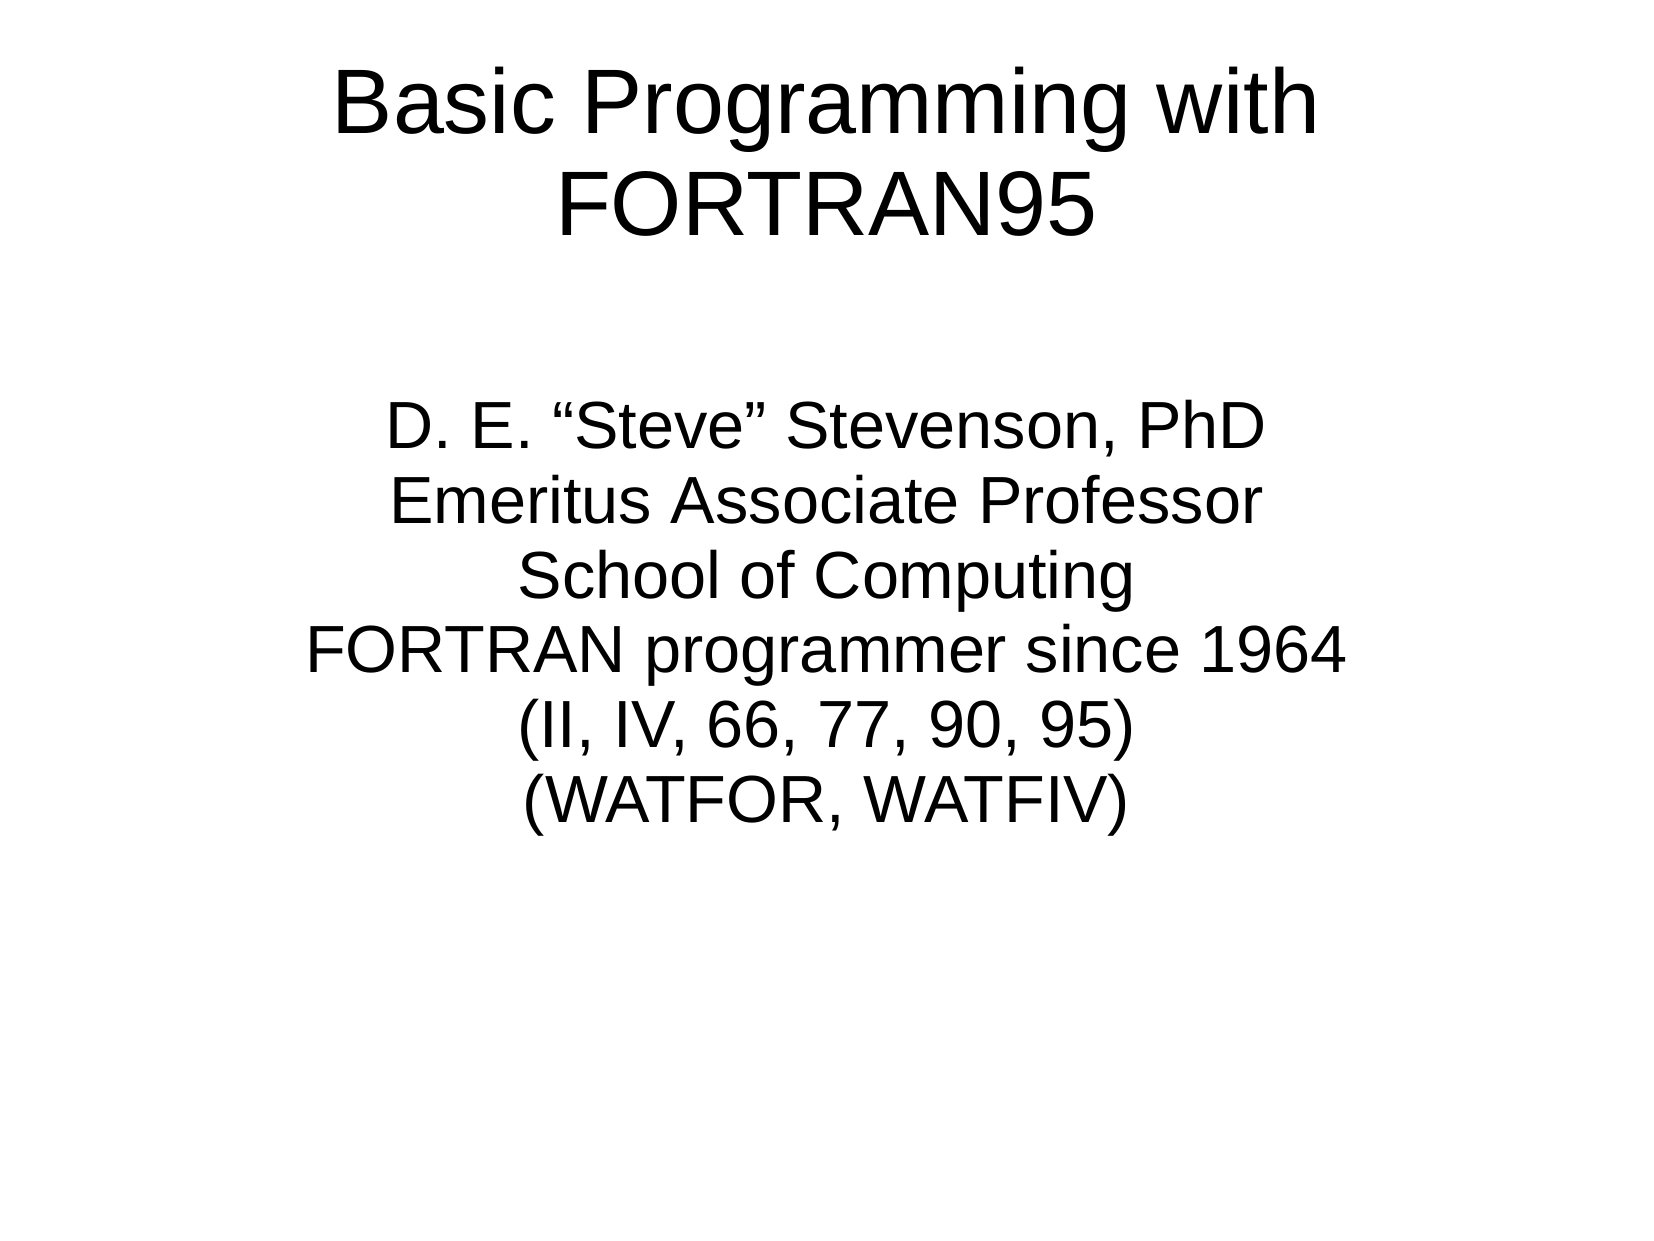

# Basic Programming with FORTRAN95
D. E. “Steve” Stevenson, PhD
Emeritus Associate Professor
School of Computing
FORTRAN programmer since 1964
(II, IV, 66, 77, 90, 95)
(WATFOR, WATFIV)